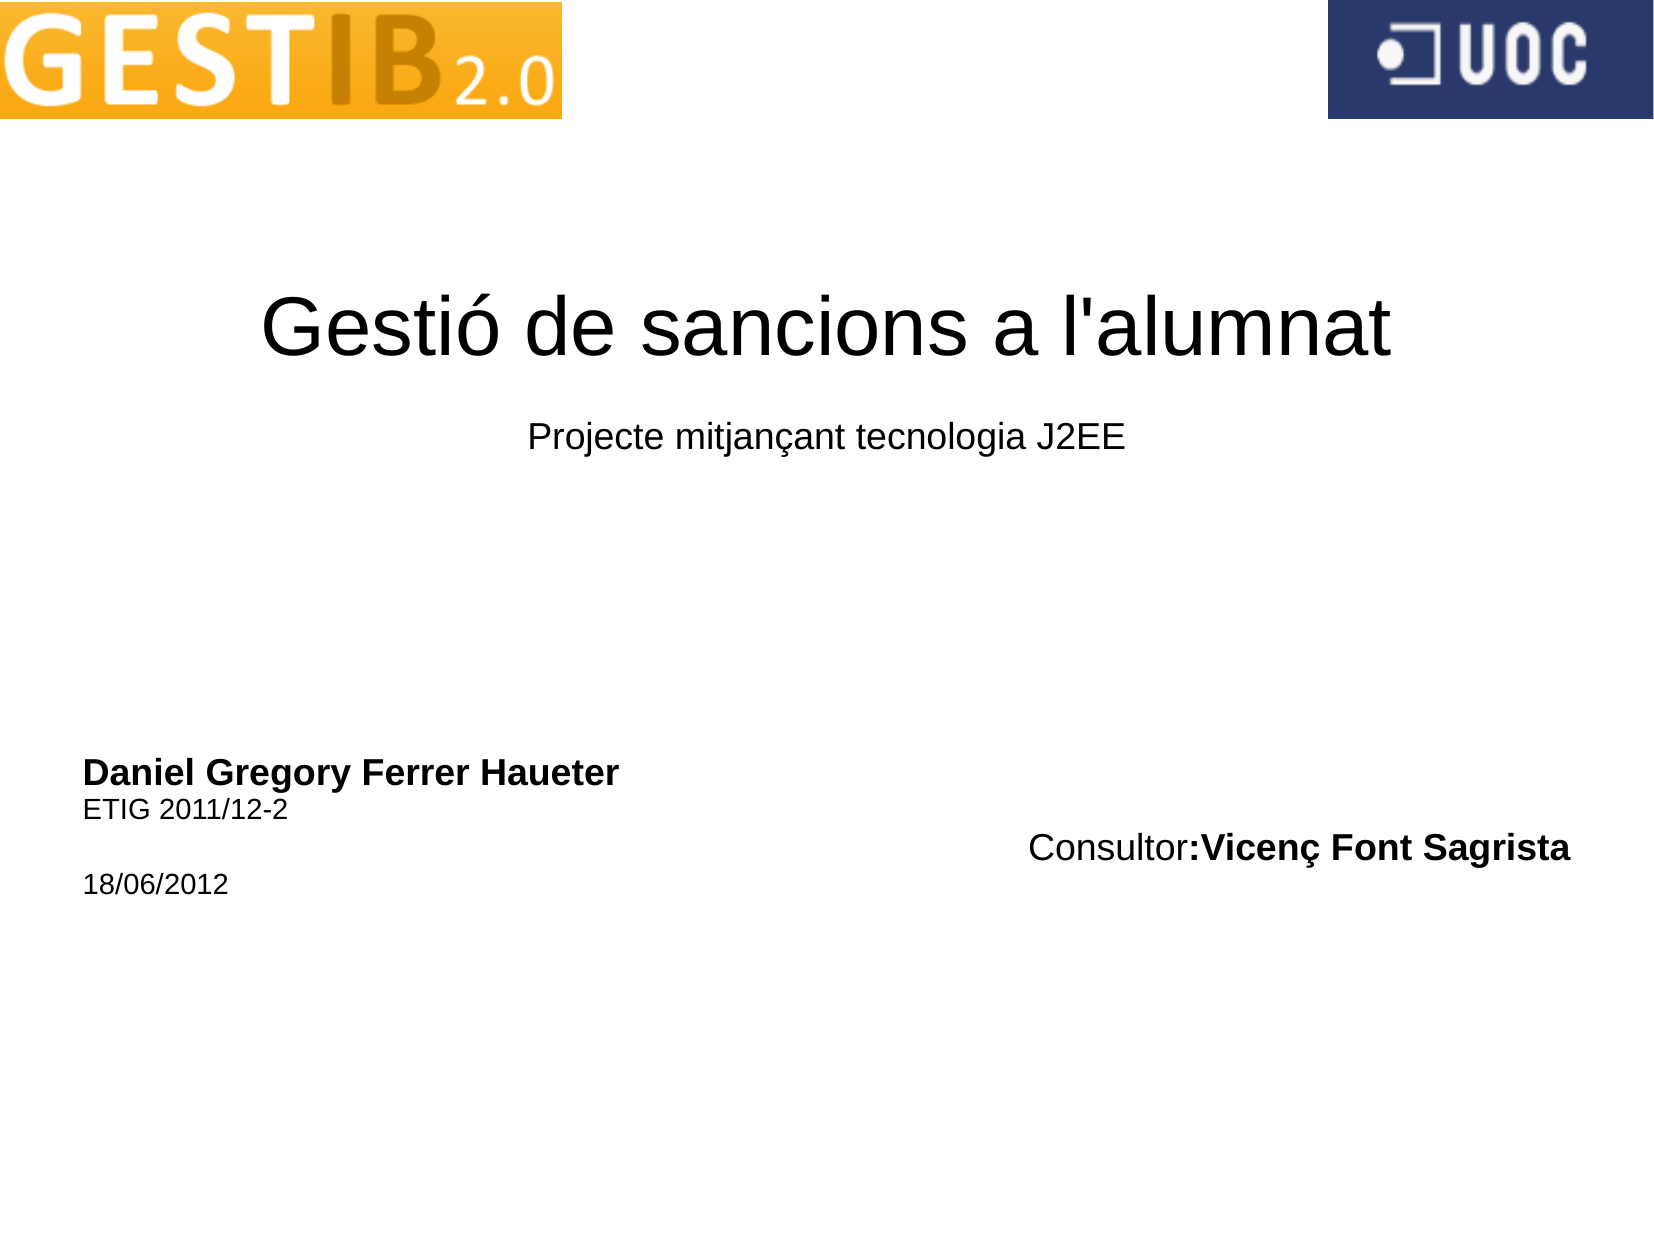

# Gestió de sancions a l'alumnat
Projecte mitjançant tecnologia J2EE
Daniel Gregory Ferrer Haueter
ETIG 2011/12-2
Consultor:Vicenç Font Sagrista
18/06/2012